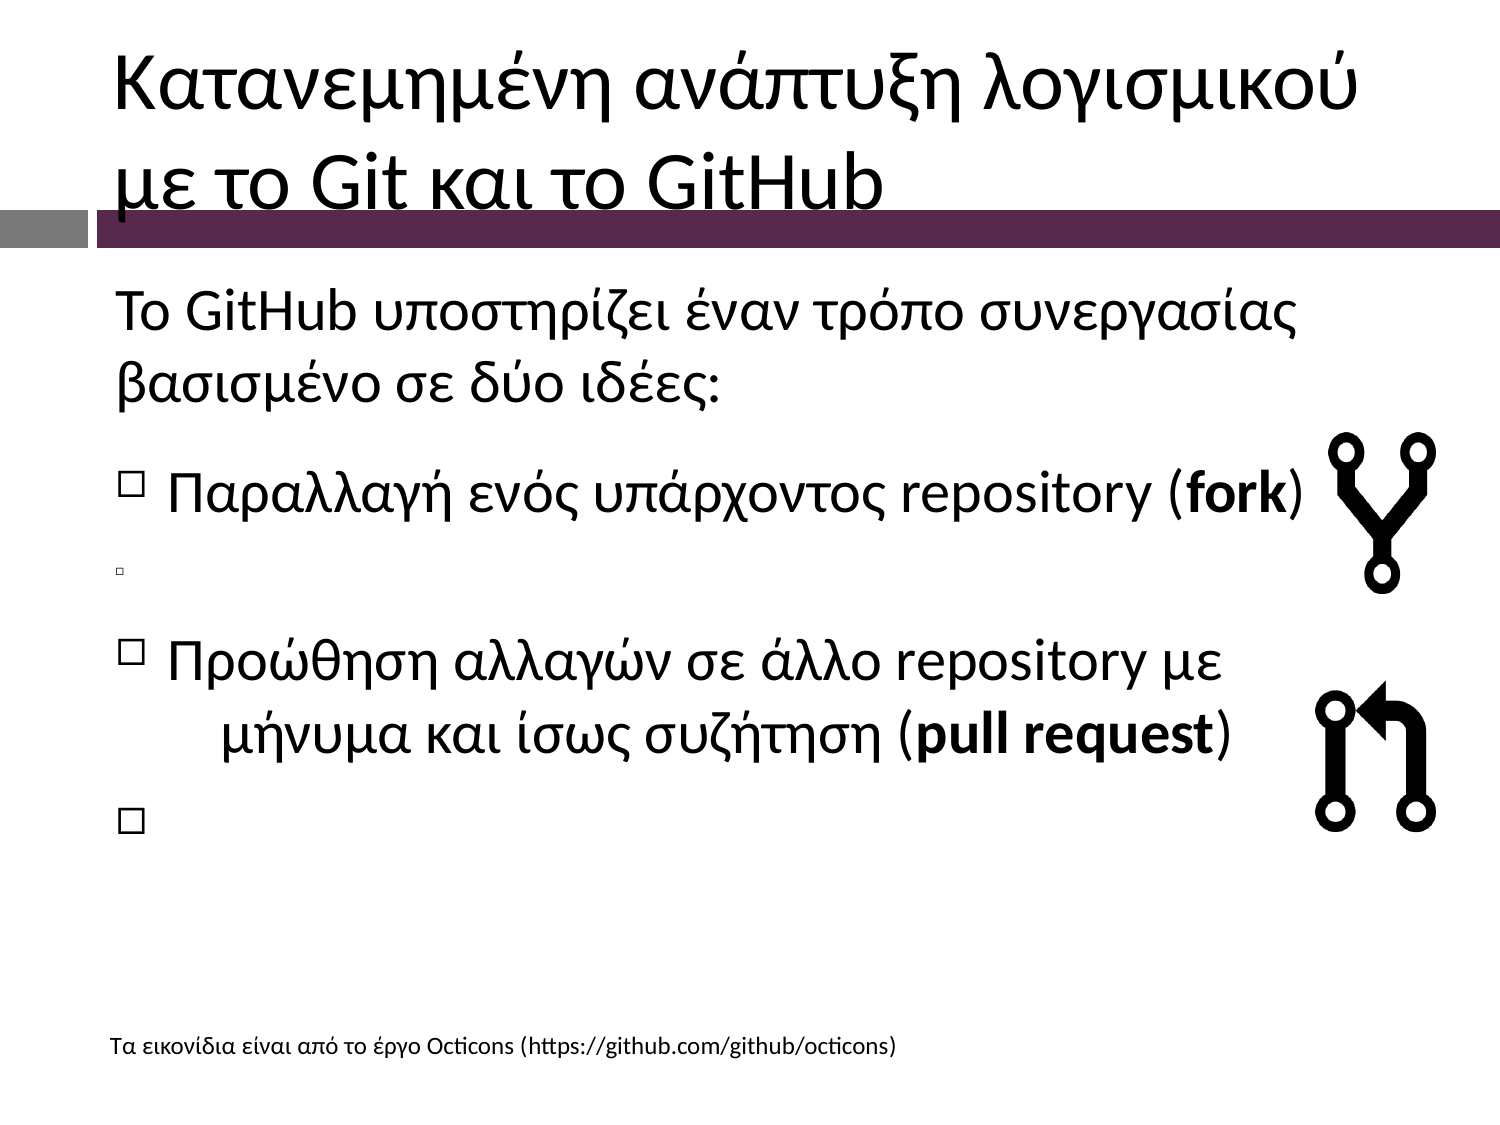

# Κατανεμημένη ανάπτυξη λογισμικού με το Git και το GitHub
Το GitHub υποστηρίζει έναν τρόπο συνεργασίας βασισμένο σε δύο ιδέες:
Παραλλαγή ενός υπάρχοντος repository (fork)
Προώθηση αλλαγών σε άλλο repository με μήνυμα και ίσως συζήτηση (pull request)
Τα εικονίδια είναι από το έργο Octicons (https://github.com/github/octicons)